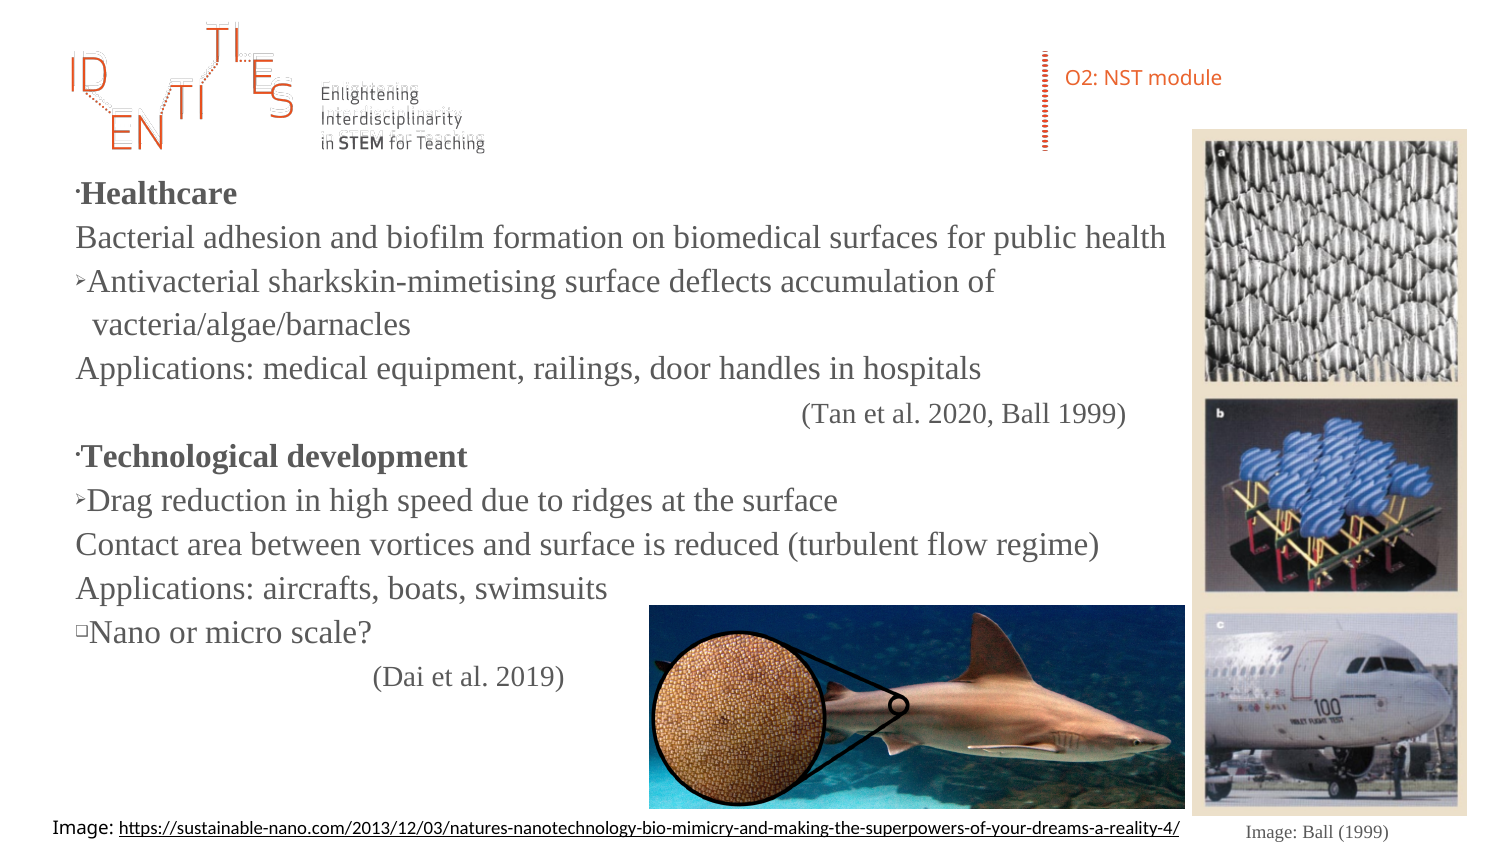

O2: NST module
Healthcare
Bacterial adhesion and biofilm formation on biomedical surfaces for public health
Antivacterial sharkskin-mimetising surface deflects accumulation of vacteria/algae/barnacles
Applications: medical equipment, railings, door handles in hospitals
 (Tan et al. 2020, Ball 1999)
Technological development
Drag reduction in high speed due to ridges at the surface
Contact area between vortices and surface is reduced (turbulent flow regime)
Applications: aircrafts, boats, swimsuits
Nano or micro scale?
 (Dai et al. 2019)
(Srinivasan et al. 2018, Ball 1999)
Image: https://sustainable-nano.com/2013/12/03/natures-nanotechnology-bio-mimicry-and-making-the-superpowers-of-your-dreams-a-reality-4/
Image: Ball (1999)